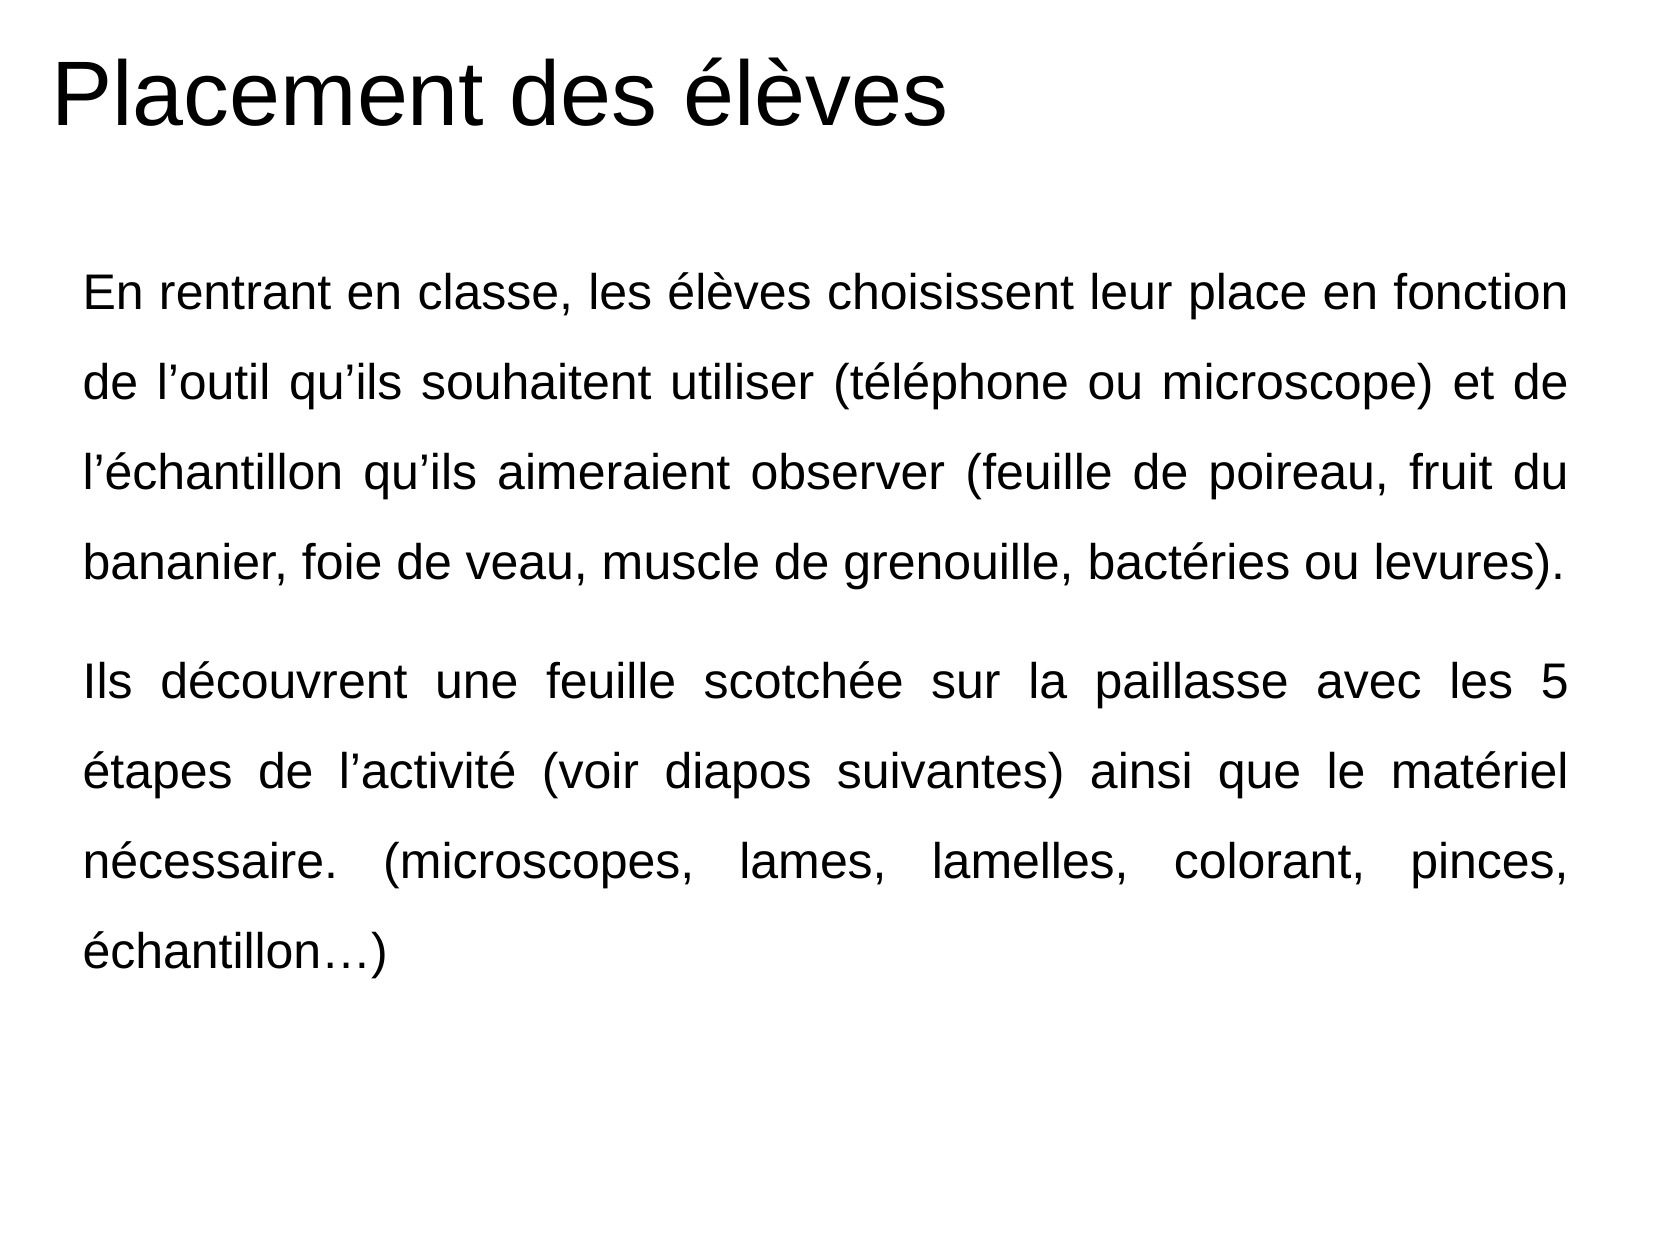

# Placement des élèves
En rentrant en classe, les élèves choisissent leur place en fonction de l’outil qu’ils souhaitent utiliser (téléphone ou microscope) et de l’échantillon qu’ils aimeraient observer (feuille de poireau, fruit du bananier, foie de veau, muscle de grenouille, bactéries ou levures).
Ils découvrent une feuille scotchée sur la paillasse avec les 5 étapes de l’activité (voir diapos suivantes) ainsi que le matériel nécessaire. (microscopes, lames, lamelles, colorant, pinces, échantillon…)